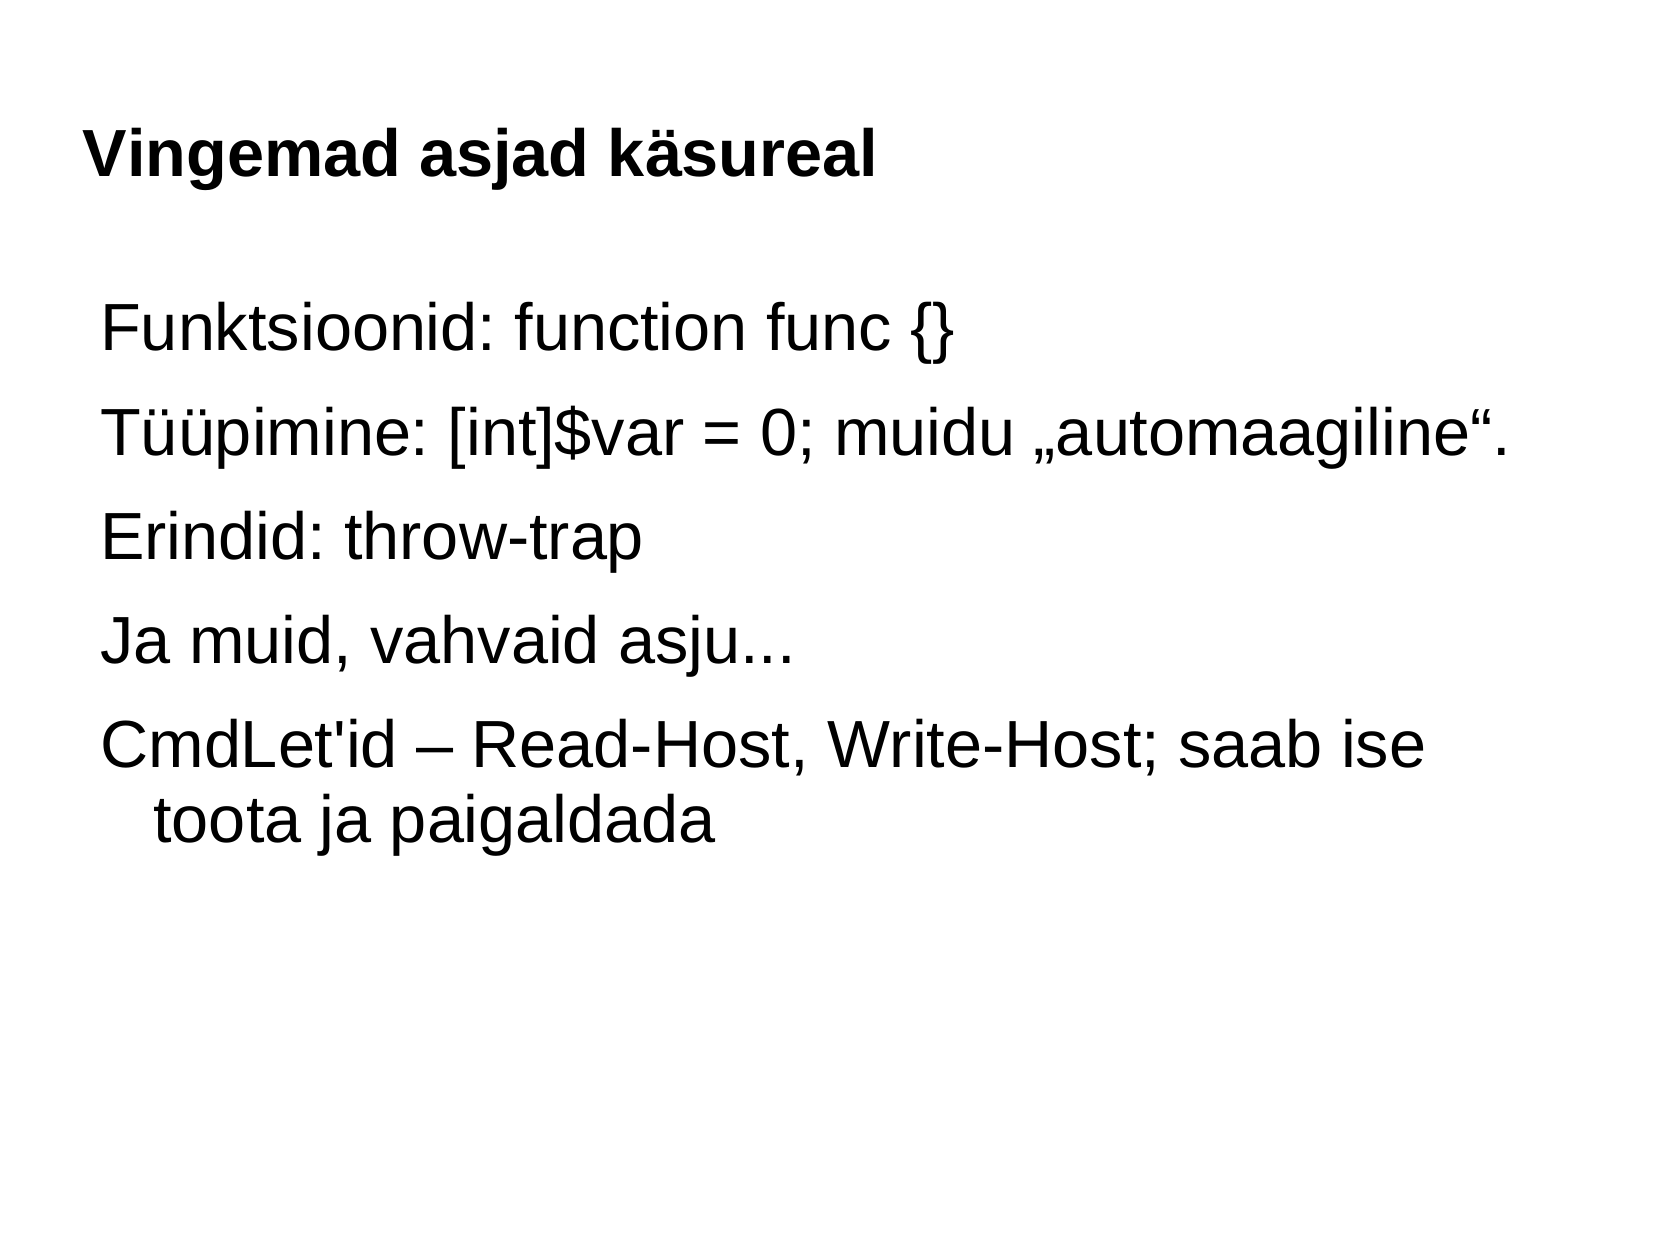

# Vingemad asjad käsureal
Funktsioonid: function func {}
Tüüpimine: [int]$var = 0; muidu „automaagiline“.
Erindid: throw-trap
Ja muid, vahvaid asju...
CmdLet'id – Read-Host, Write-Host; saab ise toota ja paigaldada